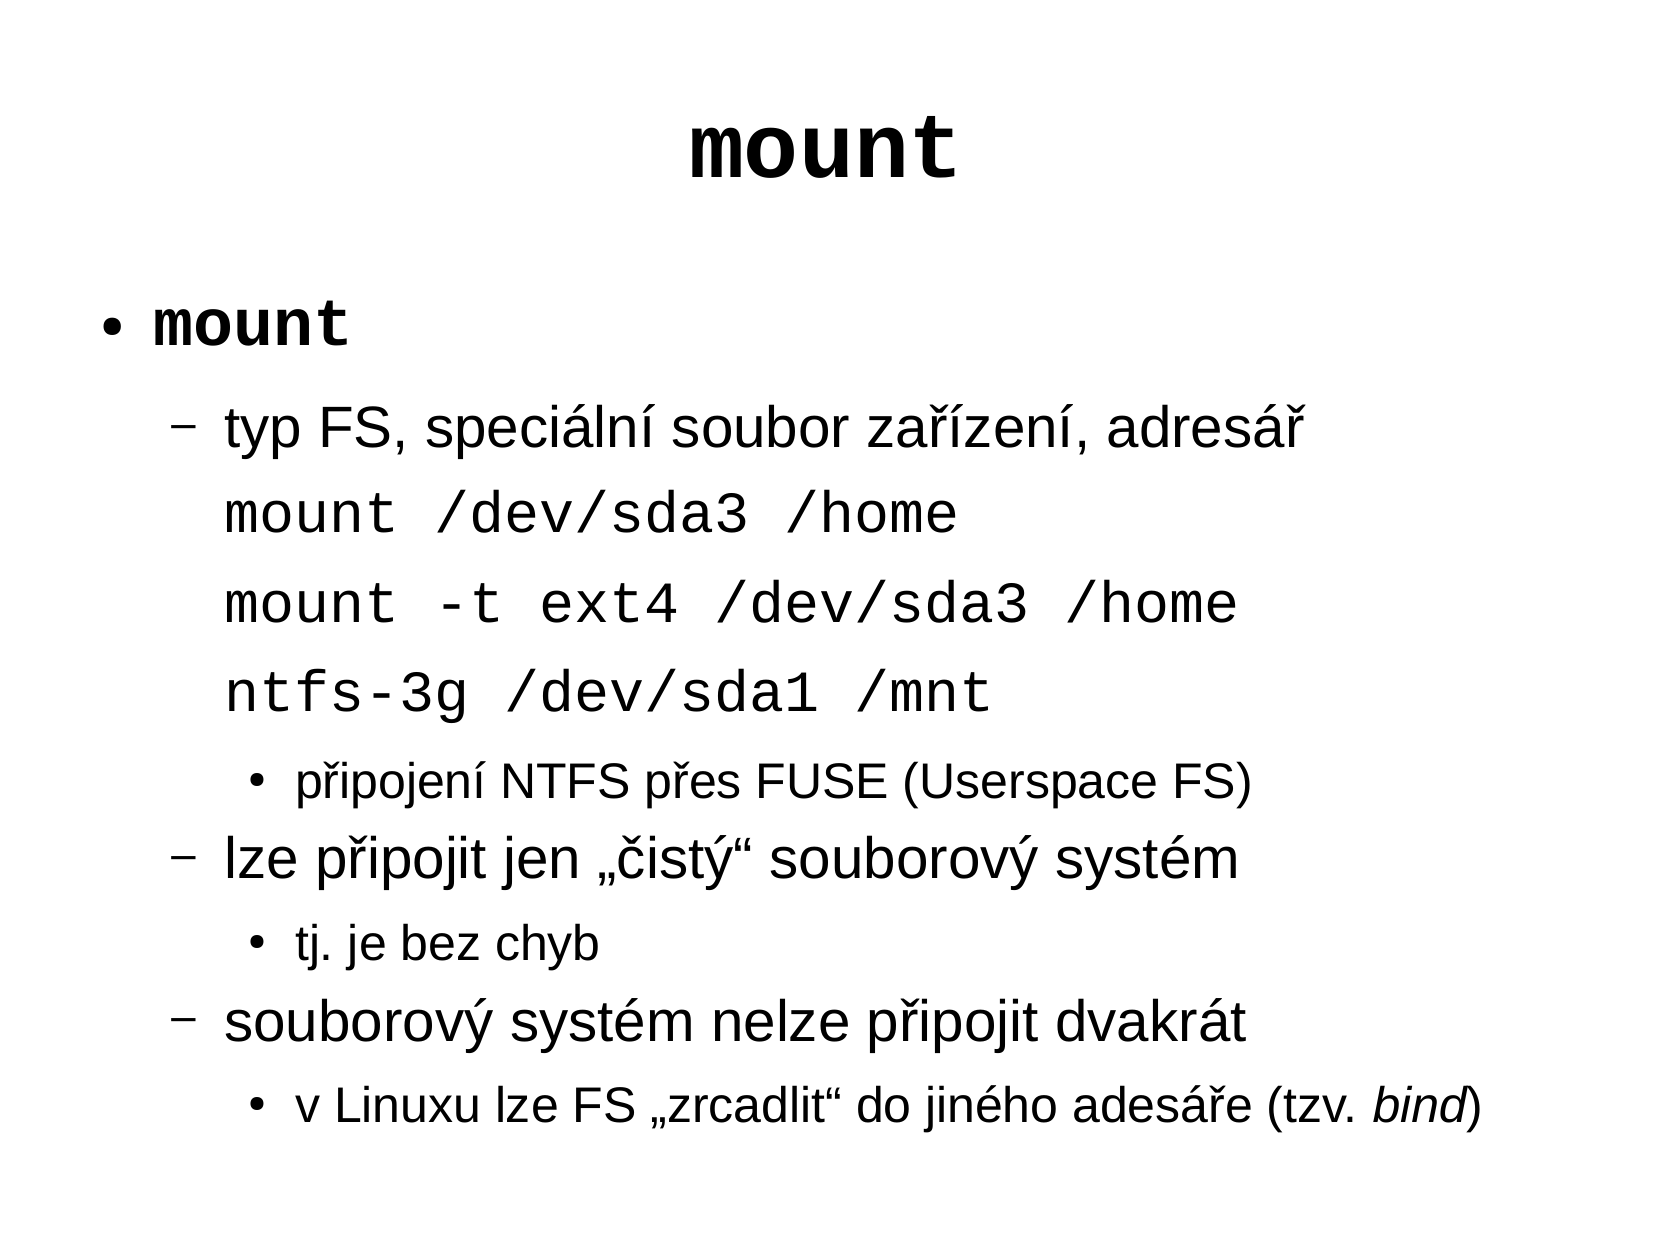

# mount
mount
typ FS, speciální soubor zařízení, adresář
mount /dev/sda3 /home
mount -t ext4 /dev/sda3 /home
ntfs-3g /dev/sda1 /mnt
připojení NTFS přes FUSE (Userspace FS)
lze připojit jen „čistý“ souborový systém
tj. je bez chyb
souborový systém nelze připojit dvakrát
v Linuxu lze FS „zrcadlit“ do jiného adesáře (tzv. bind)